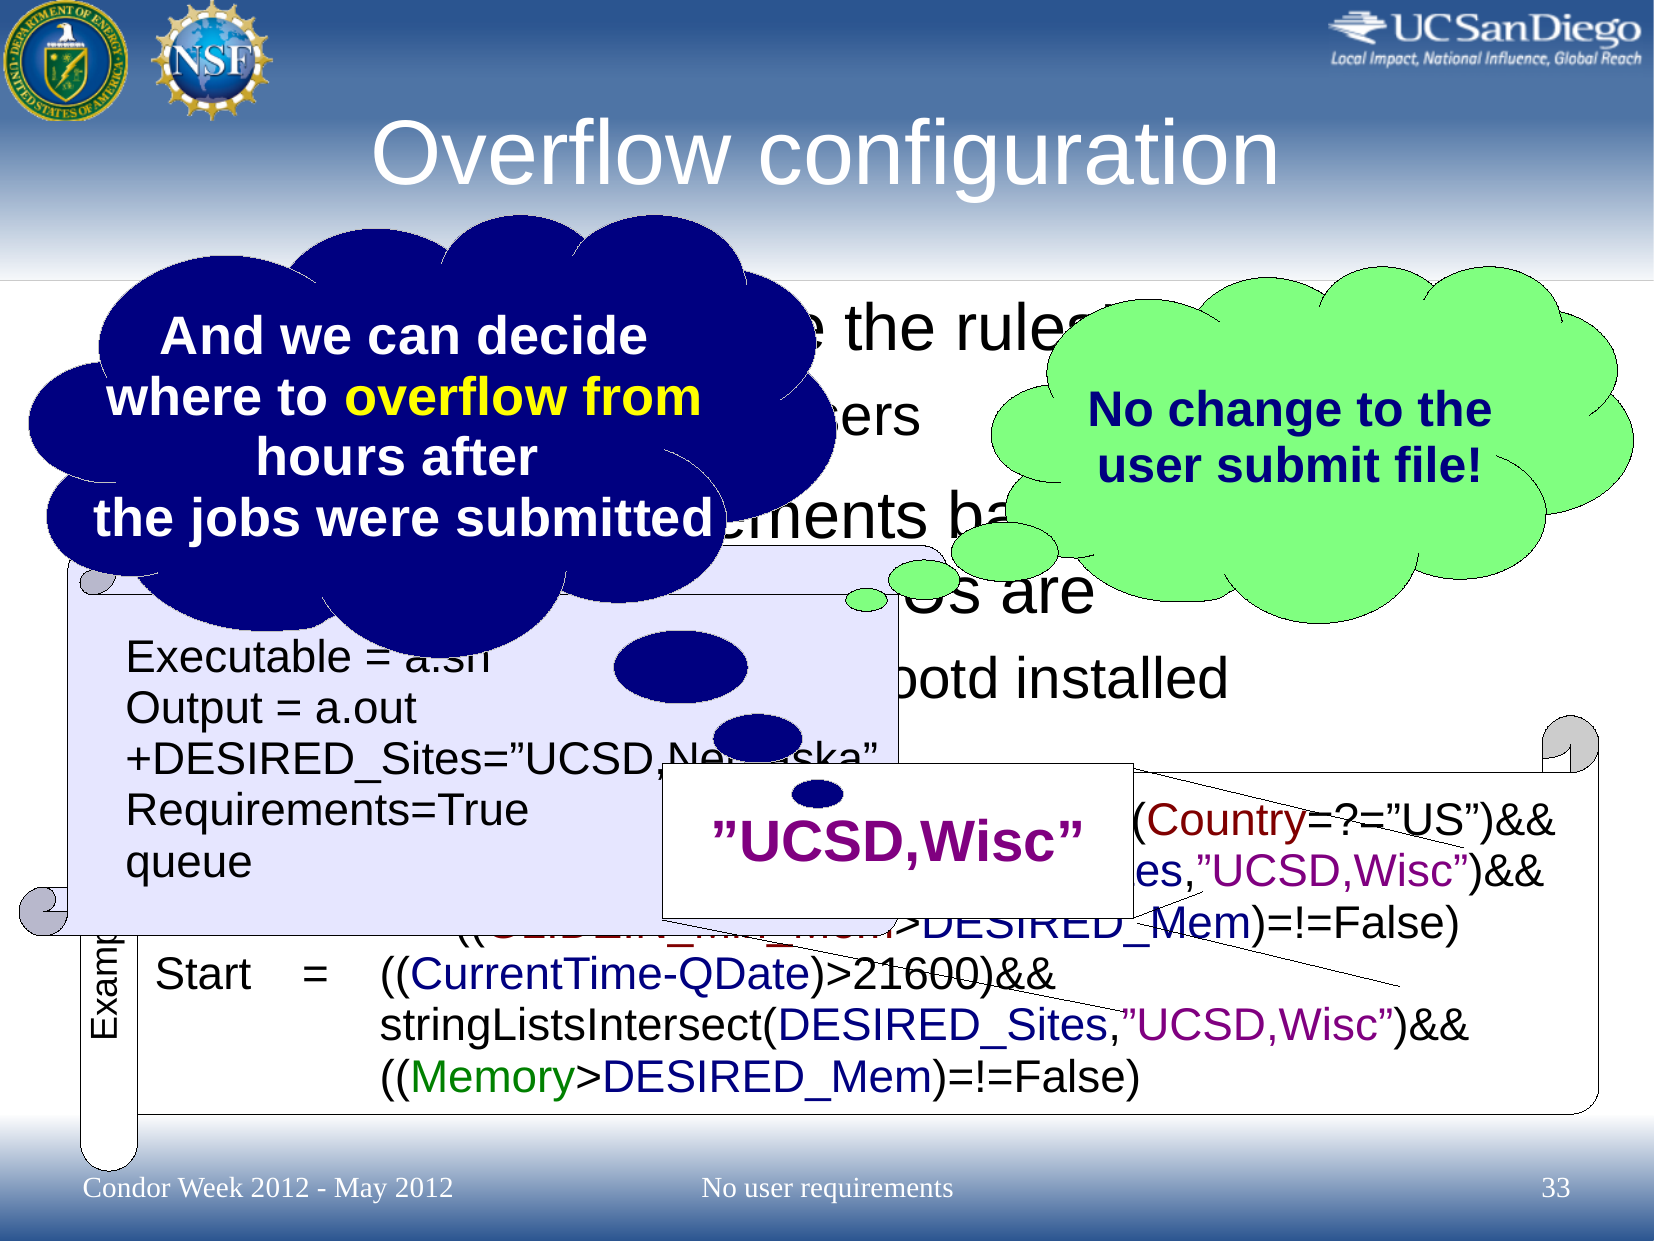

# Overflow configuration
And we can decide
where to overflow from
hours after
the jobs were submitted
No change to the
user submit file!
Essentially, we change the rules!
Without involving the users
We write the requirements based on where the data is, not where the CPUs are
Since not all sites have xrootd installed
a.submit
Executable = a.sh
Output = a.out
+DESIRED_Sites=”UCSD,Nebraska”
Requirements=True
queue
”UCSD,Wisc”
entry_req = 	((CurrentTime-QDate)>21600)&&(Country=?=”US”)&&
				stringListsIntersect(DESIRED_Sites,”UCSD,Wisc”)&&
				((GLIDEIN_Min_Mem>DESIRED_Mem)=!=False)
Start = 	((CurrentTime-QDate)>21600)&&
			stringListsIntersect(DESIRED_Sites,”UCSD,Wisc”)&&
			((Memory>DESIRED_Mem)=!=False)
Example
Condor Week 2012 - May 2012
No user requirements
33